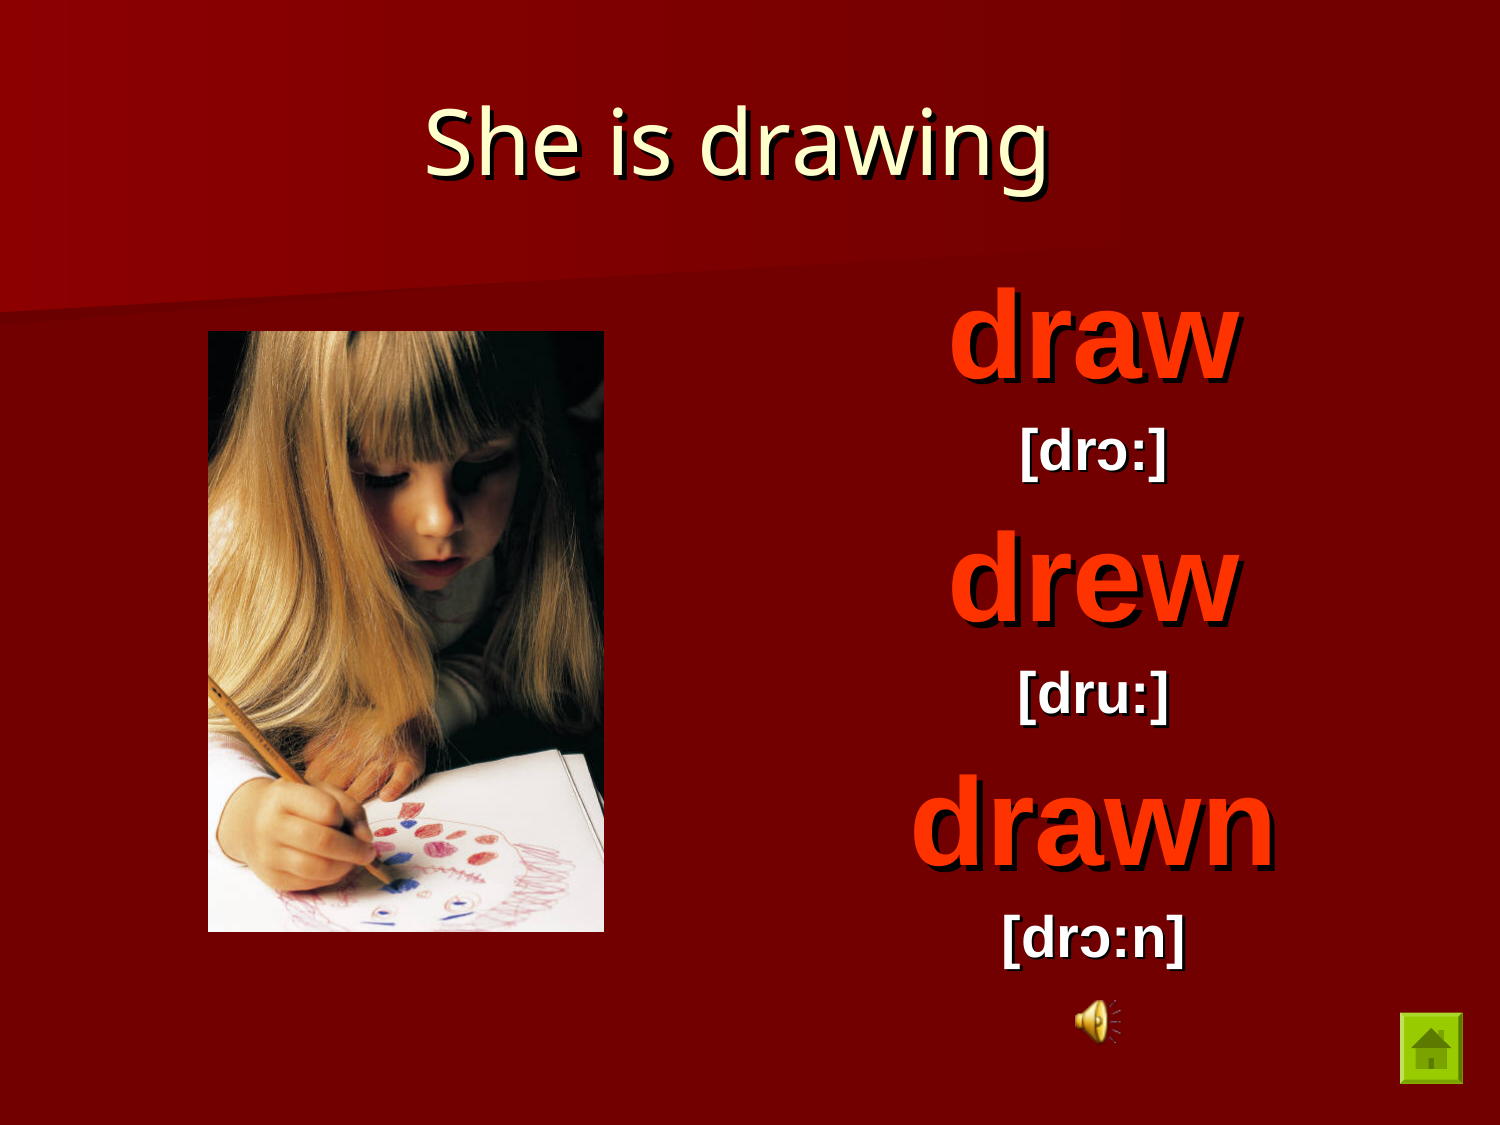

# She is drawing
draw
[drɔ:]
drew
[dru:]
drawn
[drɔ:n]